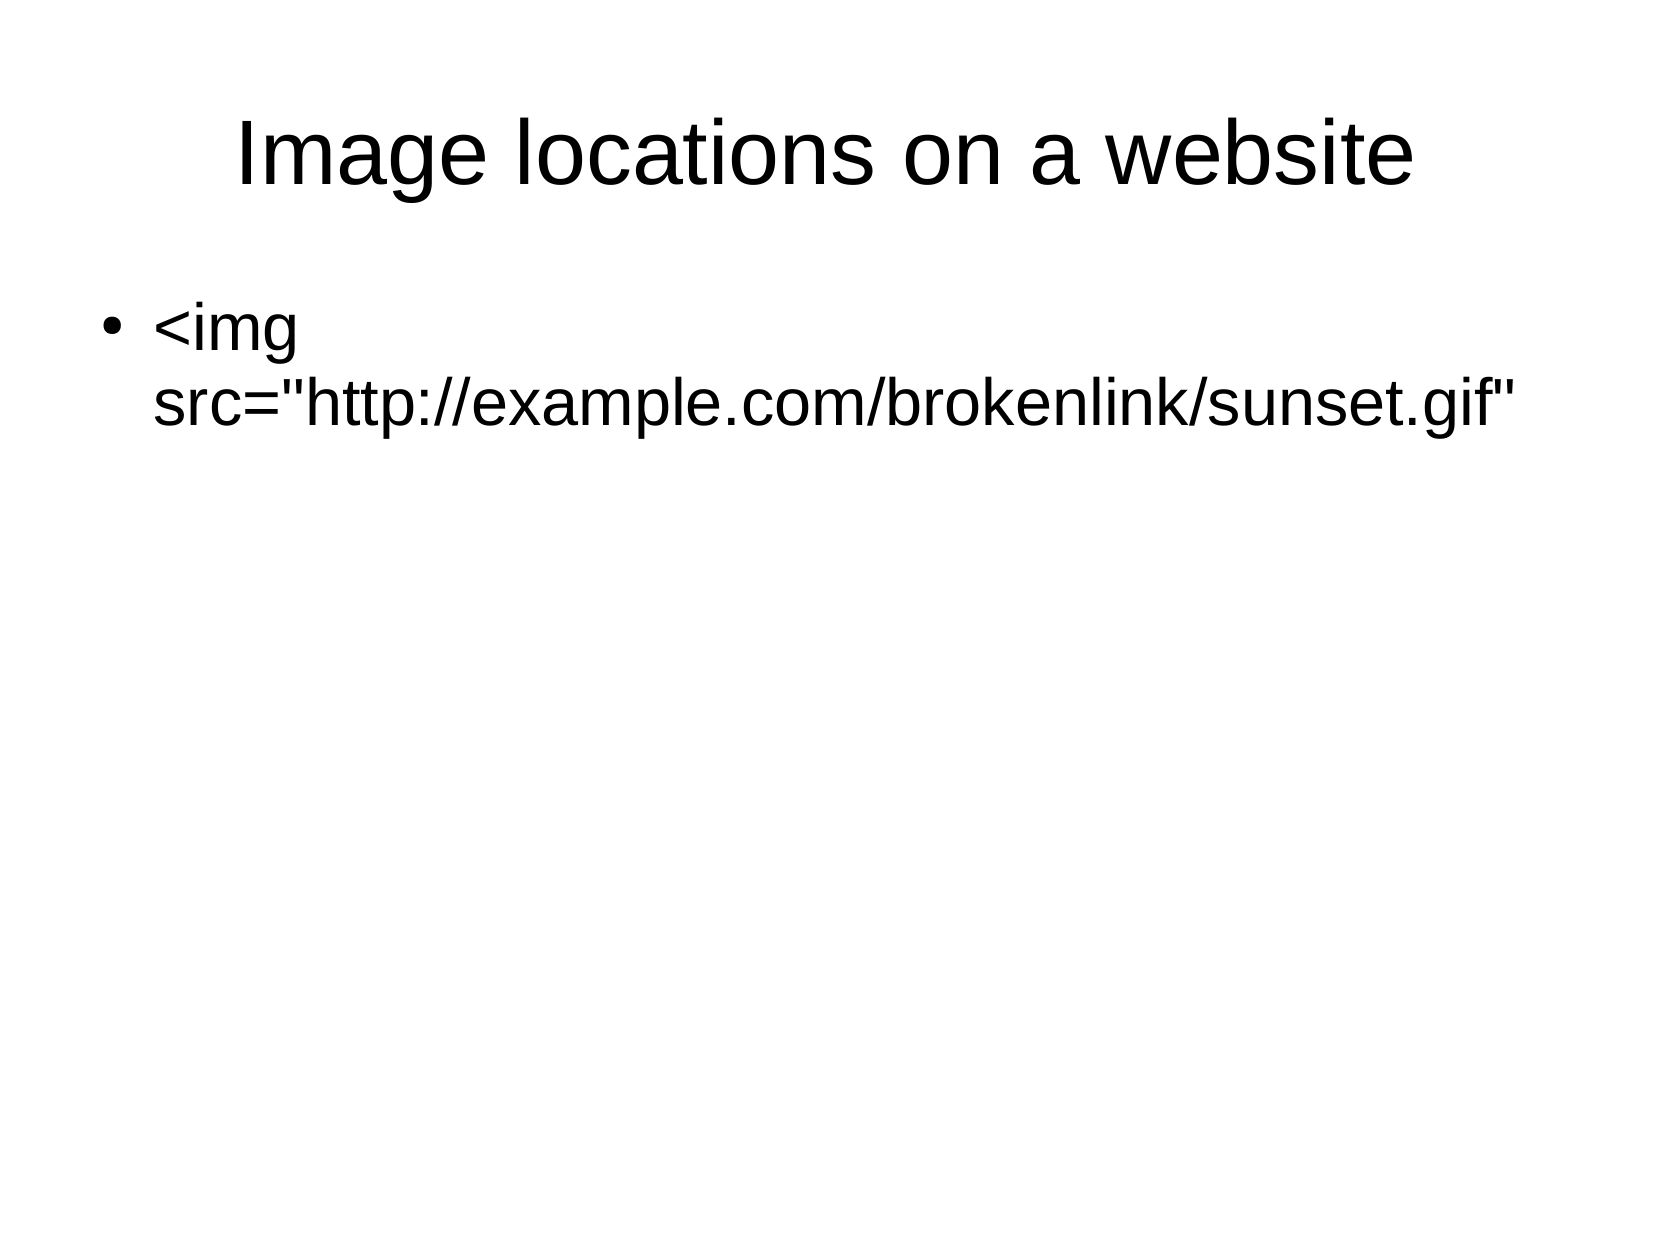

# Image locations on a website
<img src="http://example.com/brokenlink/sunset.gif"